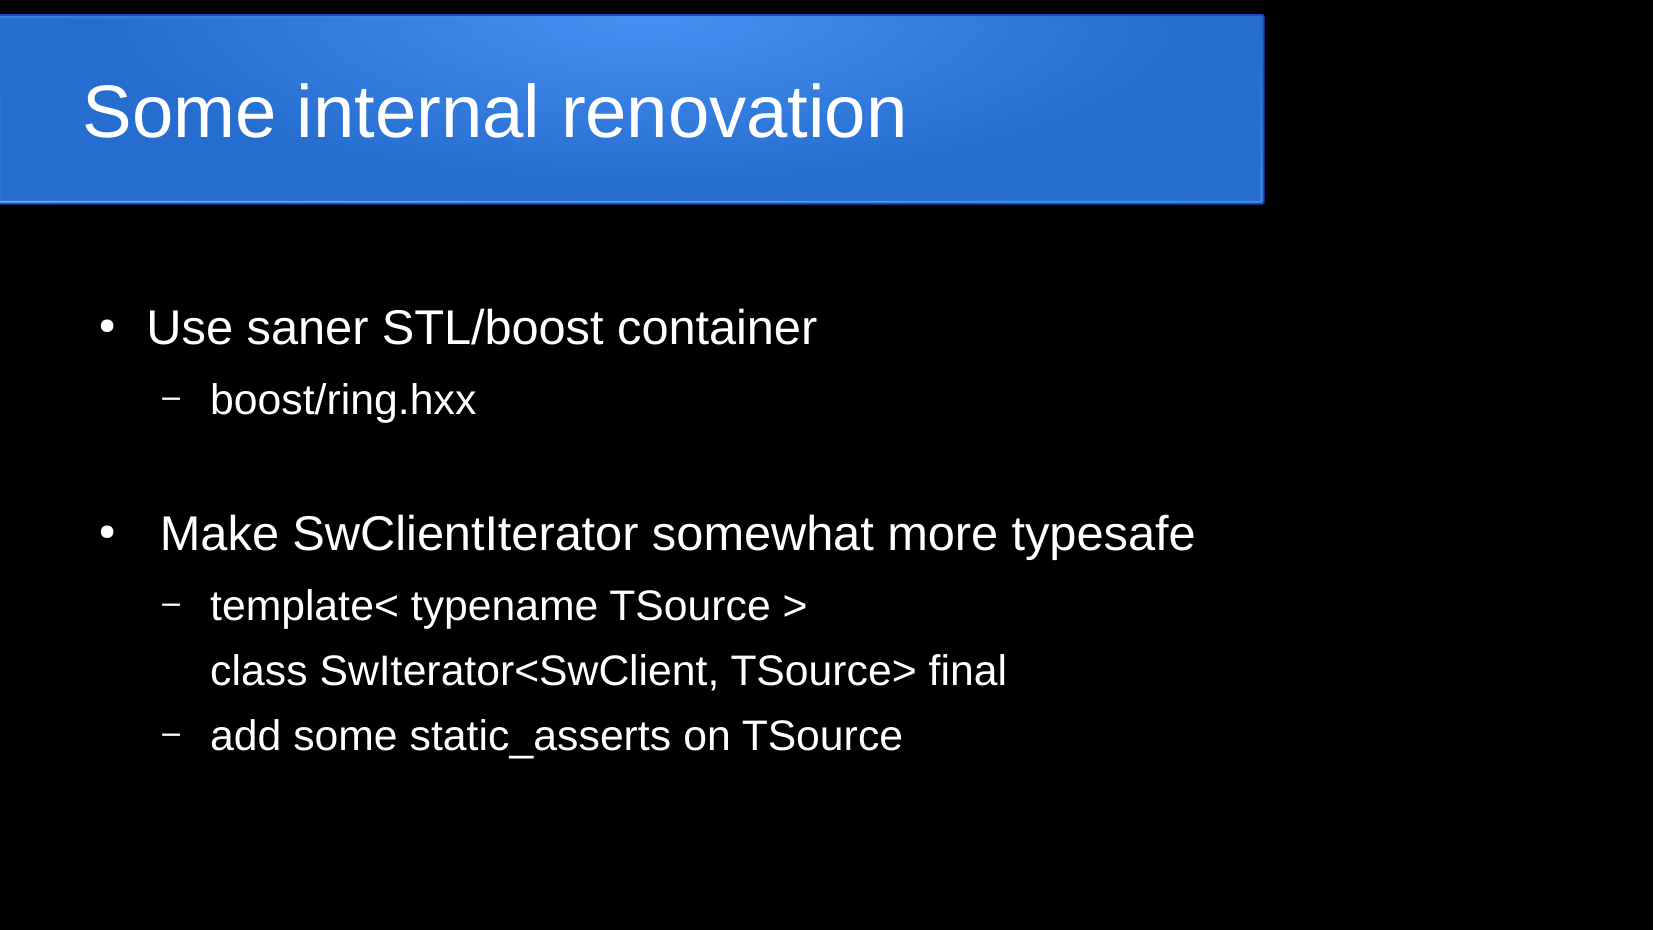

# Some internal renovation
Use saner STL/boost container
boost/ring.hxx
 Make SwClientIterator somewhat more typesafe
template< typename TSource >
class SwIterator<SwClient, TSource> final
add some static_asserts on TSource